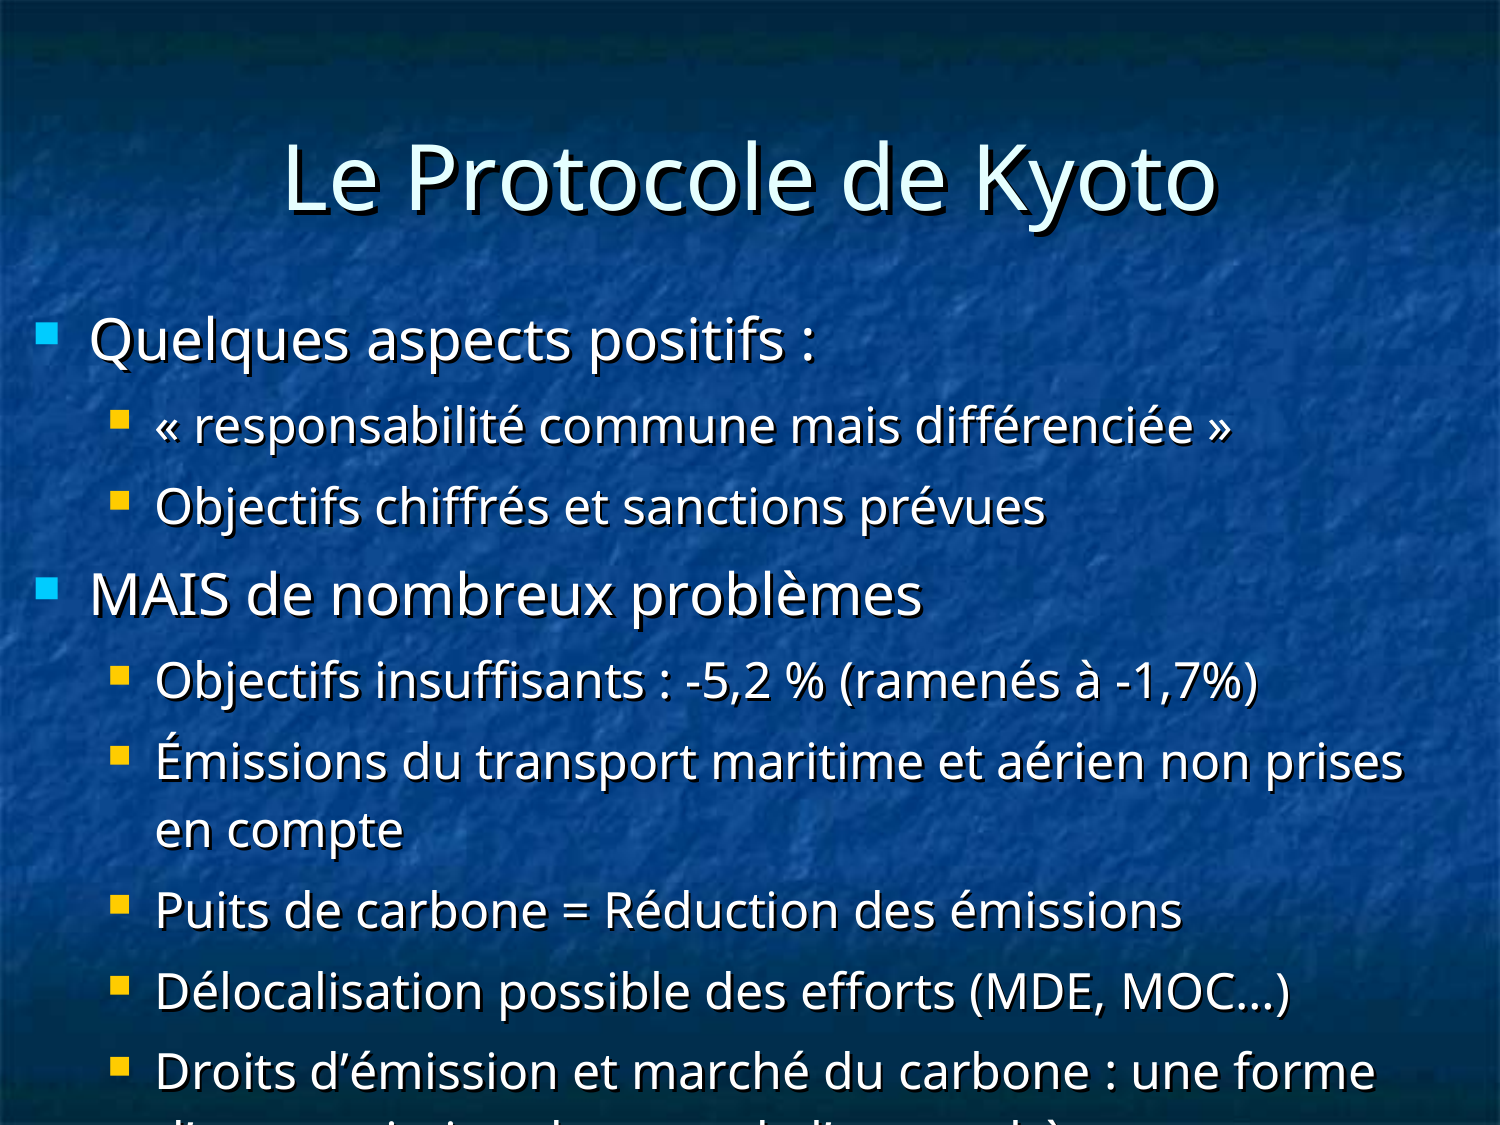

# Le Protocole de Kyoto
Quelques aspects positifs :
« responsabilité commune mais différenciée »
Objectifs chiffrés et sanctions prévues
MAIS de nombreux problèmes
Objectifs insuffisants : -5,2 % (ramenés à -1,7%)
Émissions du transport maritime et aérien non prises en compte
Puits de carbone = Réduction des émissions
Délocalisation possible des efforts (MDE, MOC…)
Droits d’émission et marché du carbone : une forme d’appropriation de parts de l’atmosphère